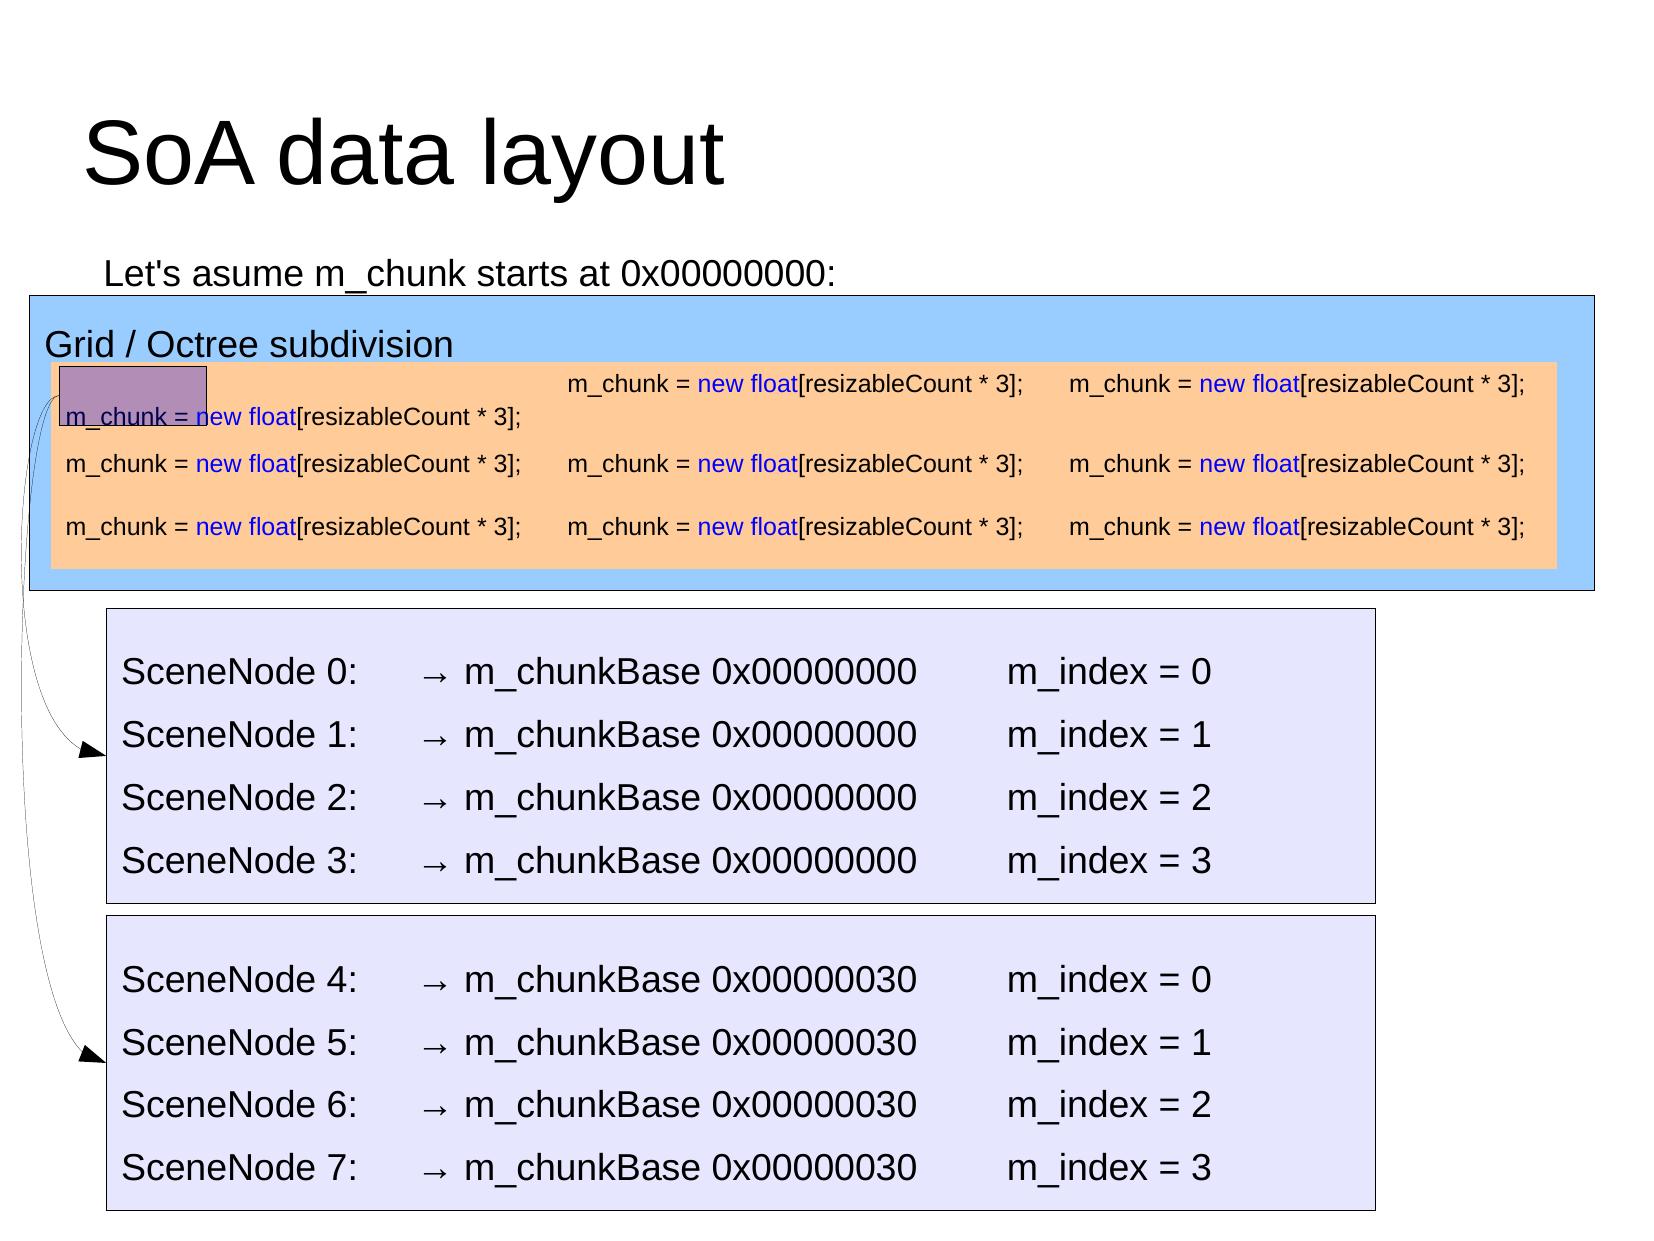

# SoA data layout
Let's asume m_chunk starts at 0x00000000:
Grid / Octree subdivision
| m\_chunk = new float[resizableCount \* 3]; | m\_chunk = new float[resizableCount \* 3]; | m\_chunk = new float[resizableCount \* 3]; |
| --- | --- | --- |
| m\_chunk = new float[resizableCount \* 3]; | m\_chunk = new float[resizableCount \* 3]; | m\_chunk = new float[resizableCount \* 3]; |
| m\_chunk = new float[resizableCount \* 3]; | m\_chunk = new float[resizableCount \* 3]; | m\_chunk = new float[resizableCount \* 3]; |
SceneNode 0:	→ m_chunkBase 0x00000000		m_index = 0
SceneNode 1:	→ m_chunkBase 0x00000000		m_index = 1
SceneNode 2:	→ m_chunkBase 0x00000000		m_index = 2
SceneNode 3:	→ m_chunkBase 0x00000000		m_index = 3
SceneNode 4:	→ m_chunkBase 0x00000030		m_index = 0
SceneNode 5:	→ m_chunkBase 0x00000030		m_index = 1
SceneNode 6:	→ m_chunkBase 0x00000030		m_index = 2
SceneNode 7:	→ m_chunkBase 0x00000030		m_index = 3